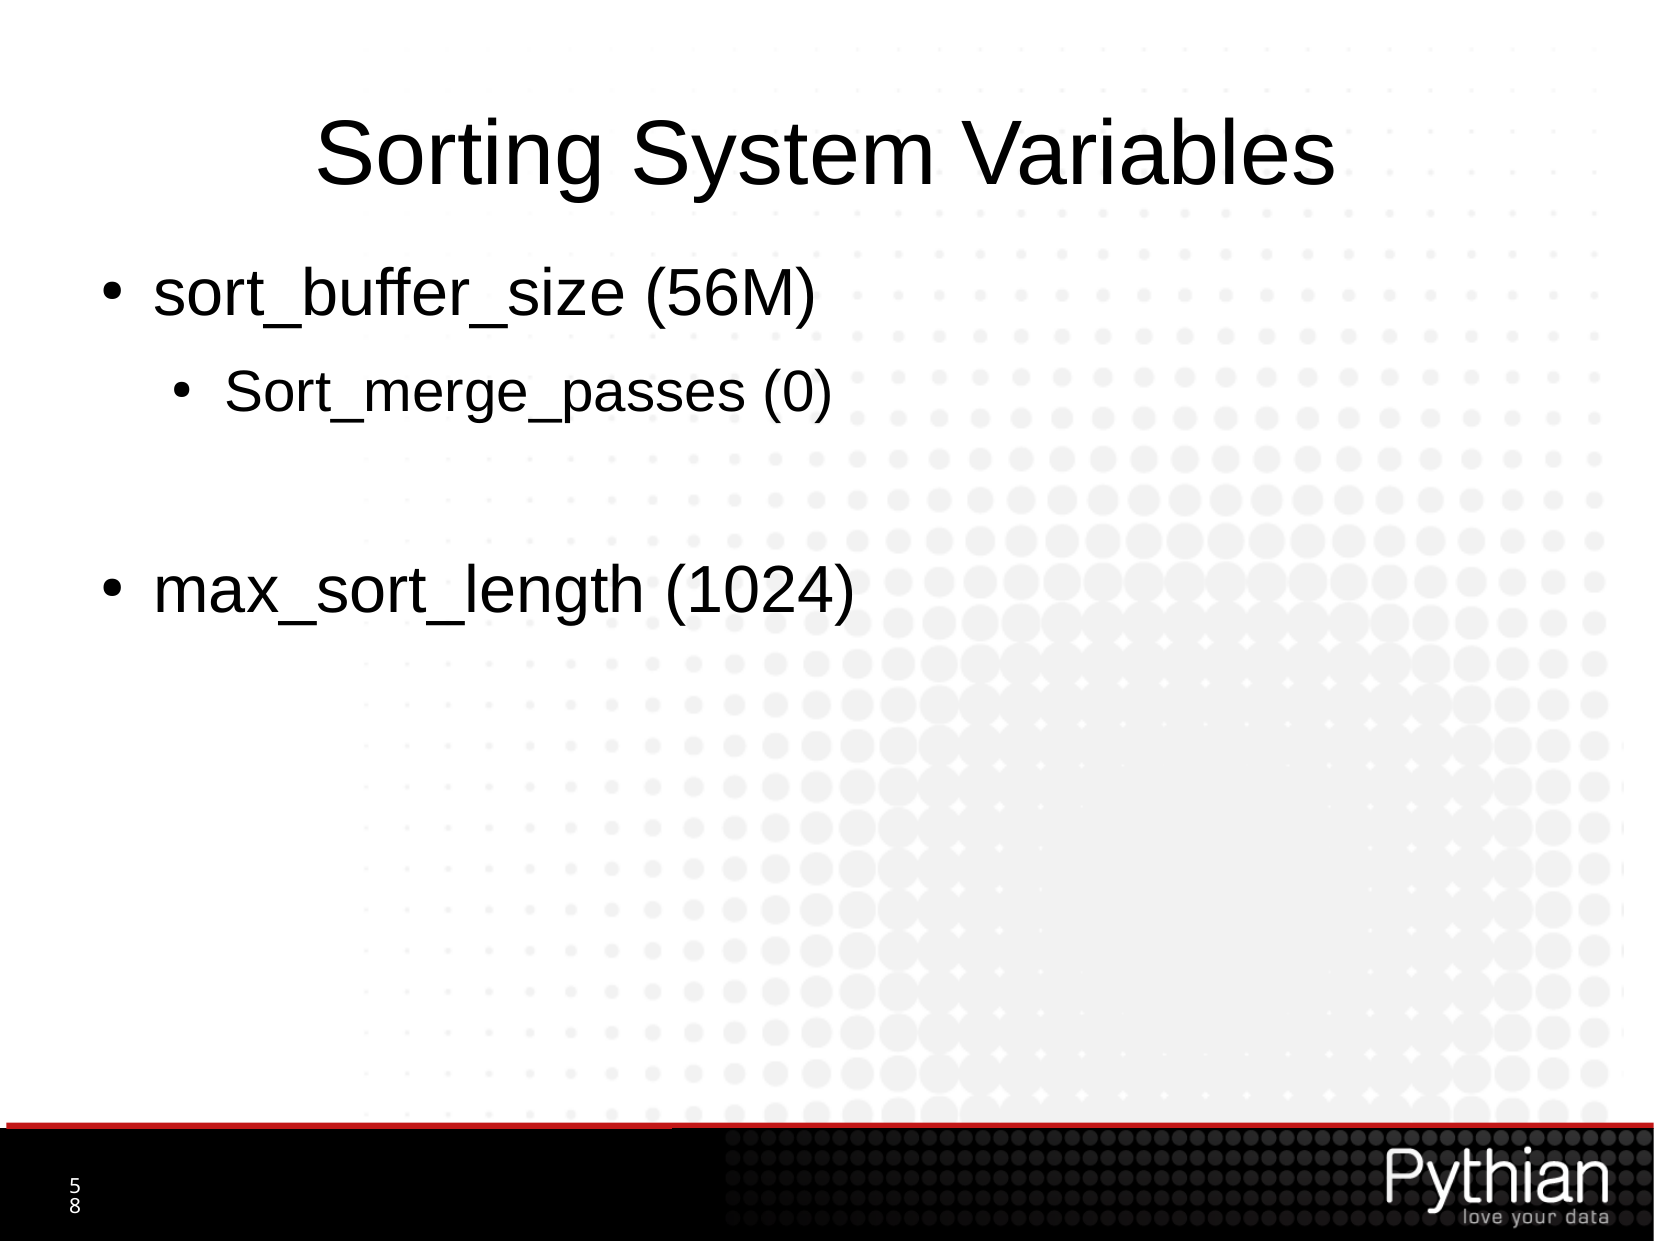

# Sorting System Variables
sort_buffer_size (56M)
Sort_merge_passes (0)
max_sort_length (1024)